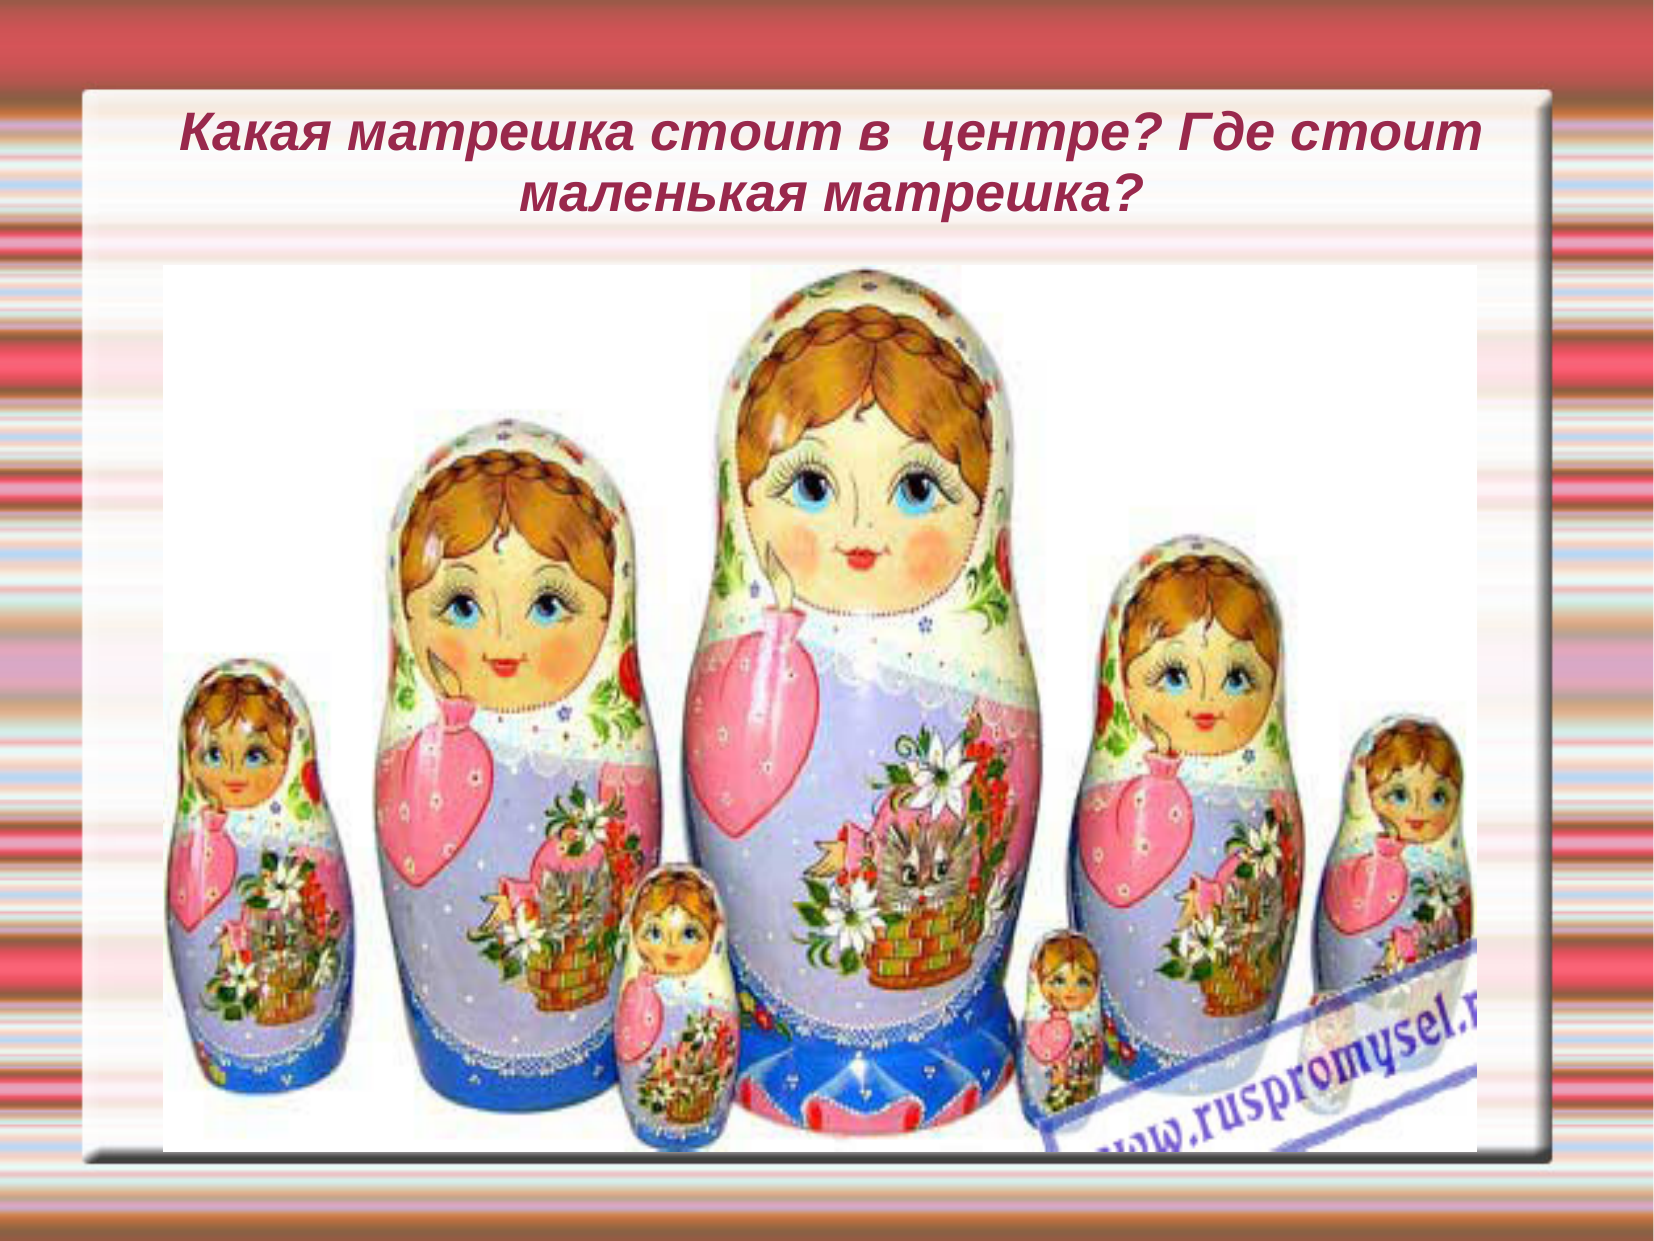

# Какая матрешка стоит в центре? Где стоит маленькая матрешка?